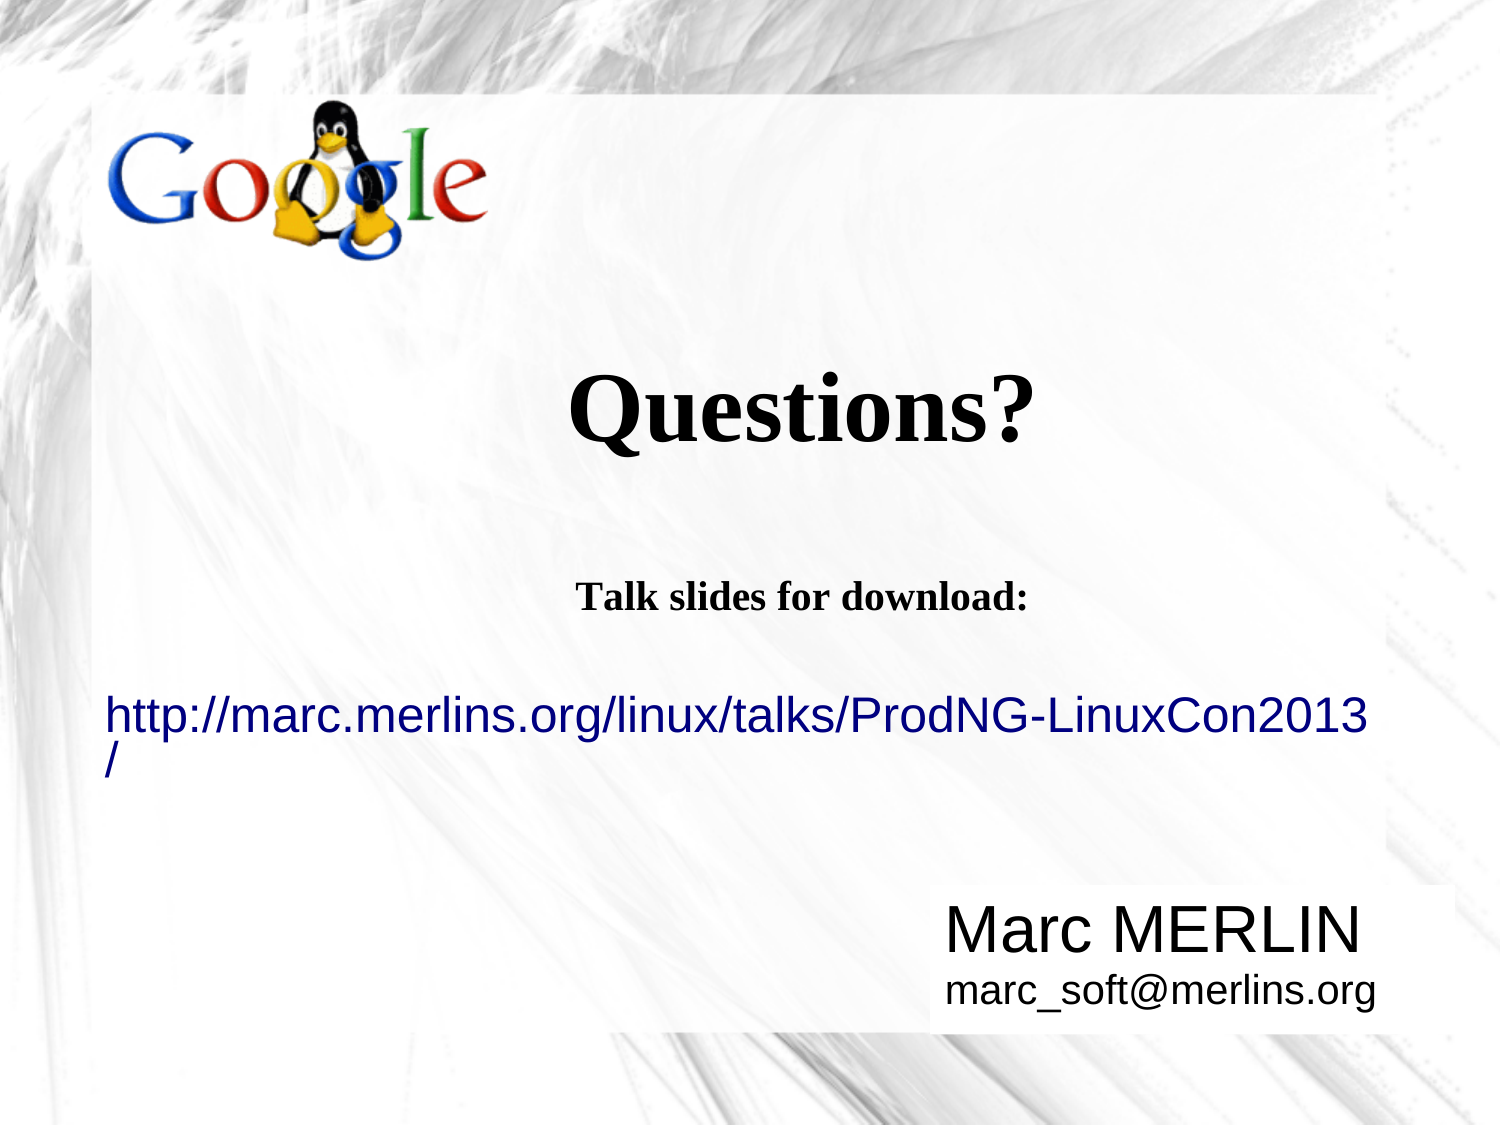

# Questions? Talk slides for download:
http://marc.merlins.org/linux/talks/ProdNG-LinuxCon2013/
Marc MERLIN
marc_soft@merlins.org